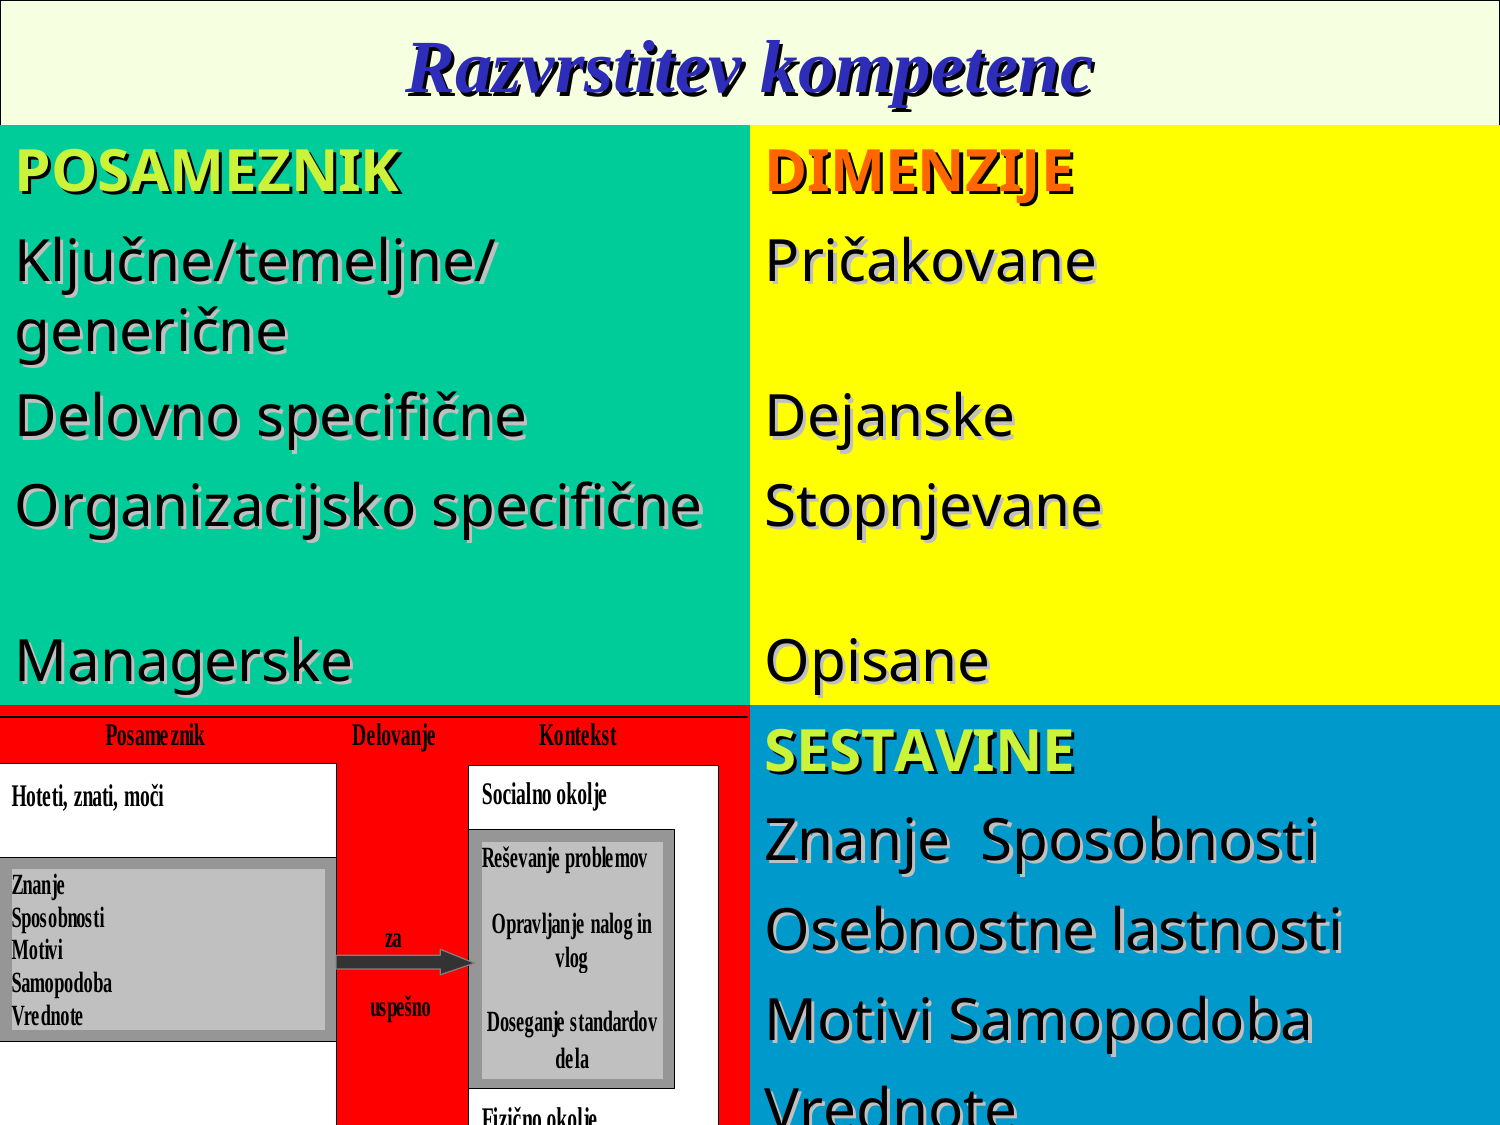

# Razvrstitev kompetenc
| POSAMEZNIK | DIMENZIJE |
| --- | --- |
| Ključne/temeljne/generične | Pričakovane |
| Delovno specifične | Dejanske |
| Organizacijsko specifične | Stopnjevane |
| Managerske | Opisane |
| | SESTAVINE |
| | Znanje Sposobnosti |
| | Osebnostne lastnosti |
| | Motivi Samopodoba |
| | Vrednote |